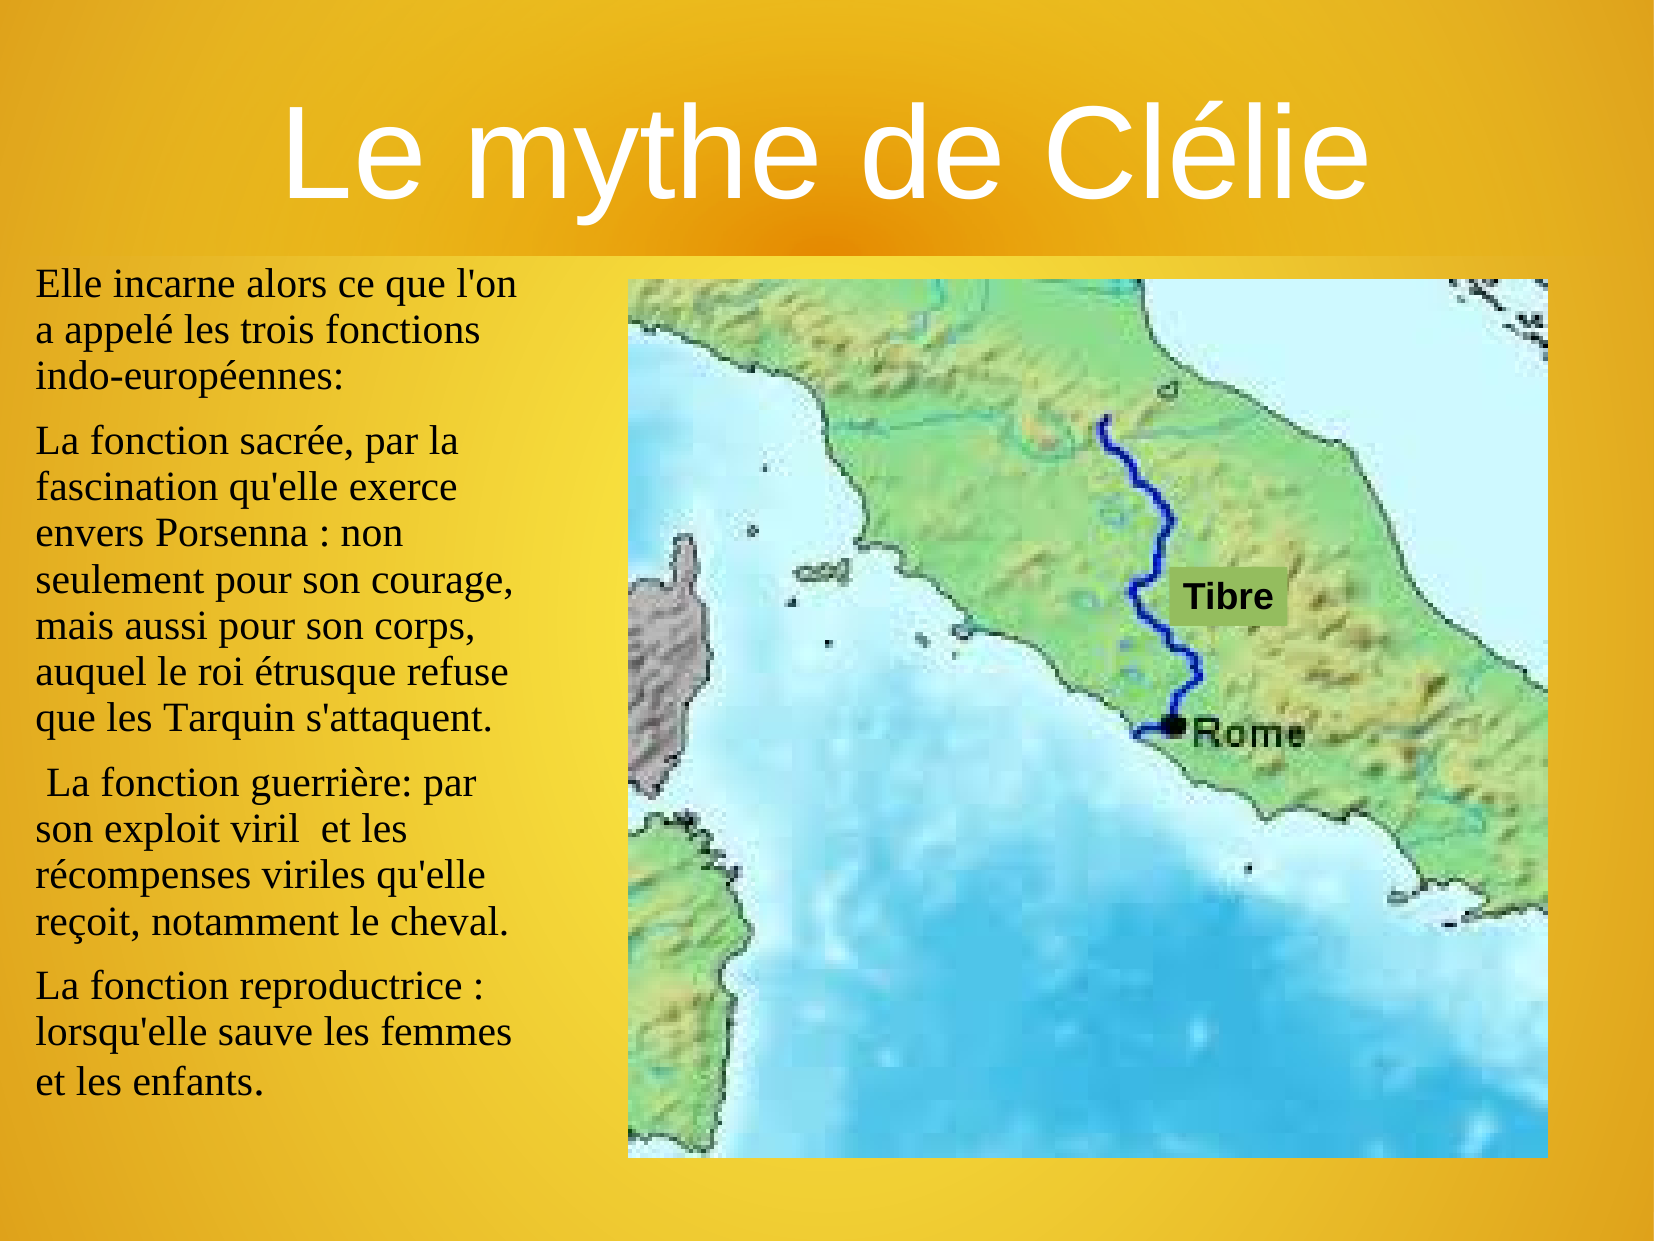

# Le mythe de Clélie
Elle incarne alors ce que l'on a appelé les trois fonctions indo-européennes:
La fonction sacrée, par la fascination qu'elle exerce envers Porsenna : non seulement pour son courage, mais aussi pour son corps, auquel le roi étrusque refuse que les Tarquin s'attaquent.
 La fonction guerrière: par son exploit viril et les récompenses viriles qu'elle reçoit, notamment le cheval.
La fonction reproductrice : lorsqu'elle sauve les femmes et les enfants.
Tibre